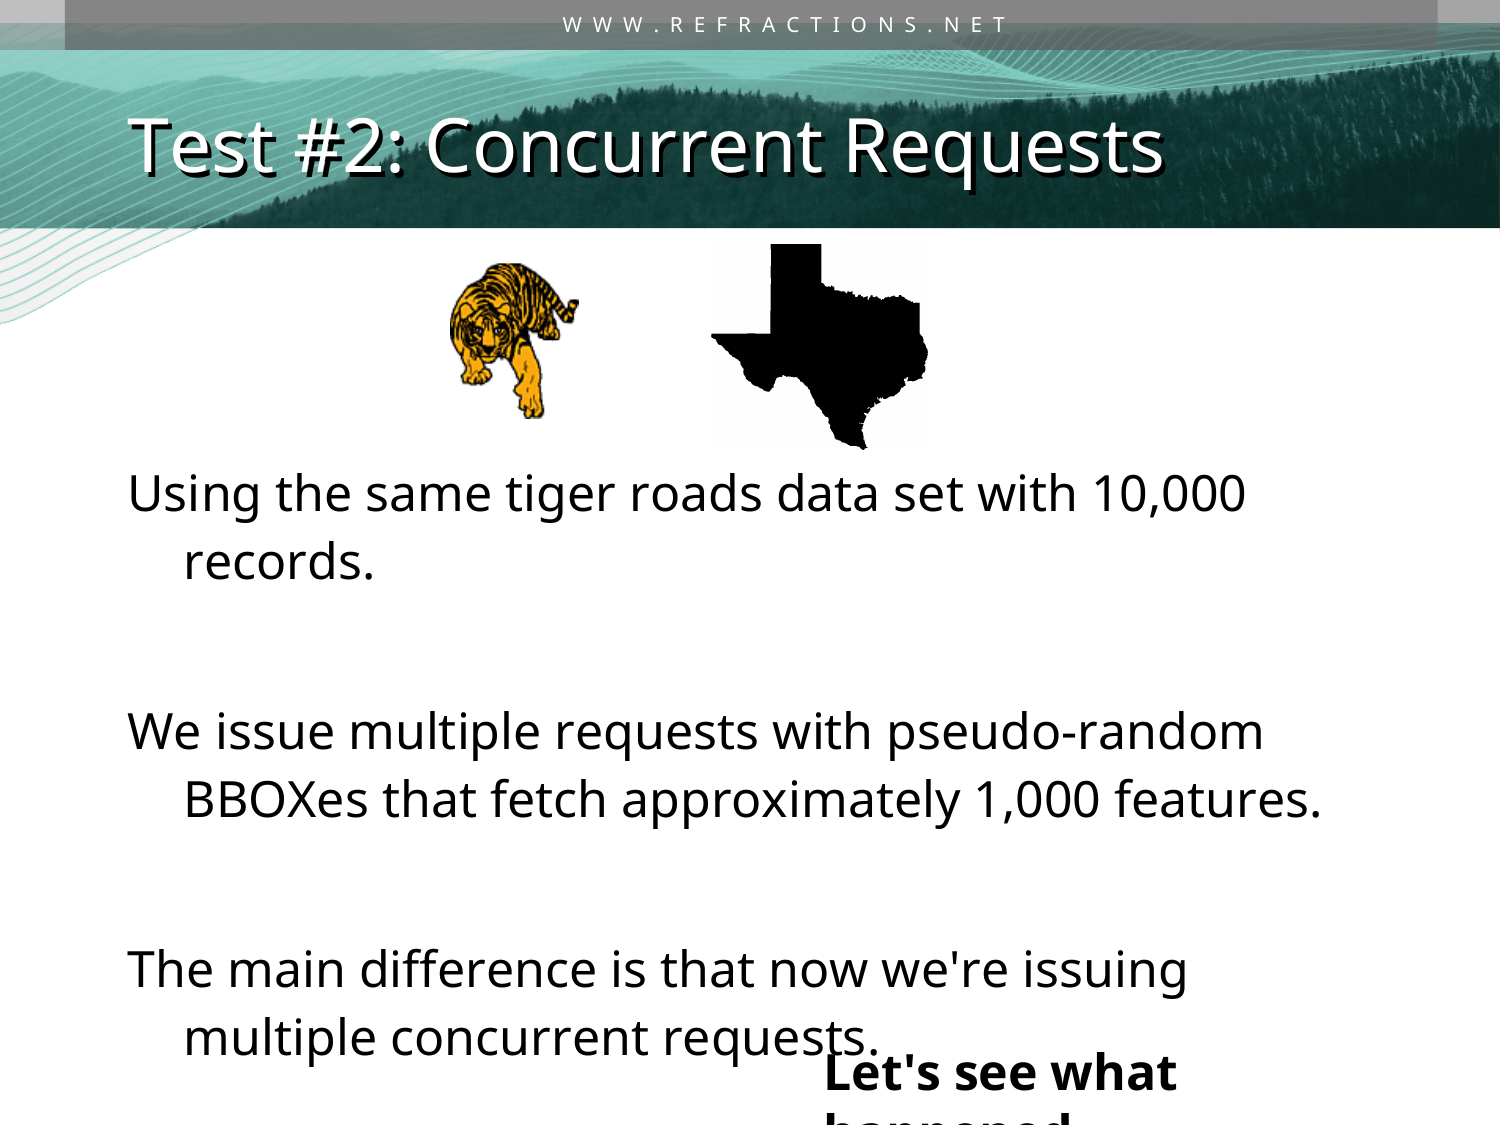

# Test #2: Concurrent Requests
Using the same tiger roads data set with 10,000 records.
We issue multiple requests with pseudo-random BBOXes that fetch approximately 1,000 features.
The main difference is that now we're issuing multiple concurrent requests.
Let's see what happened...